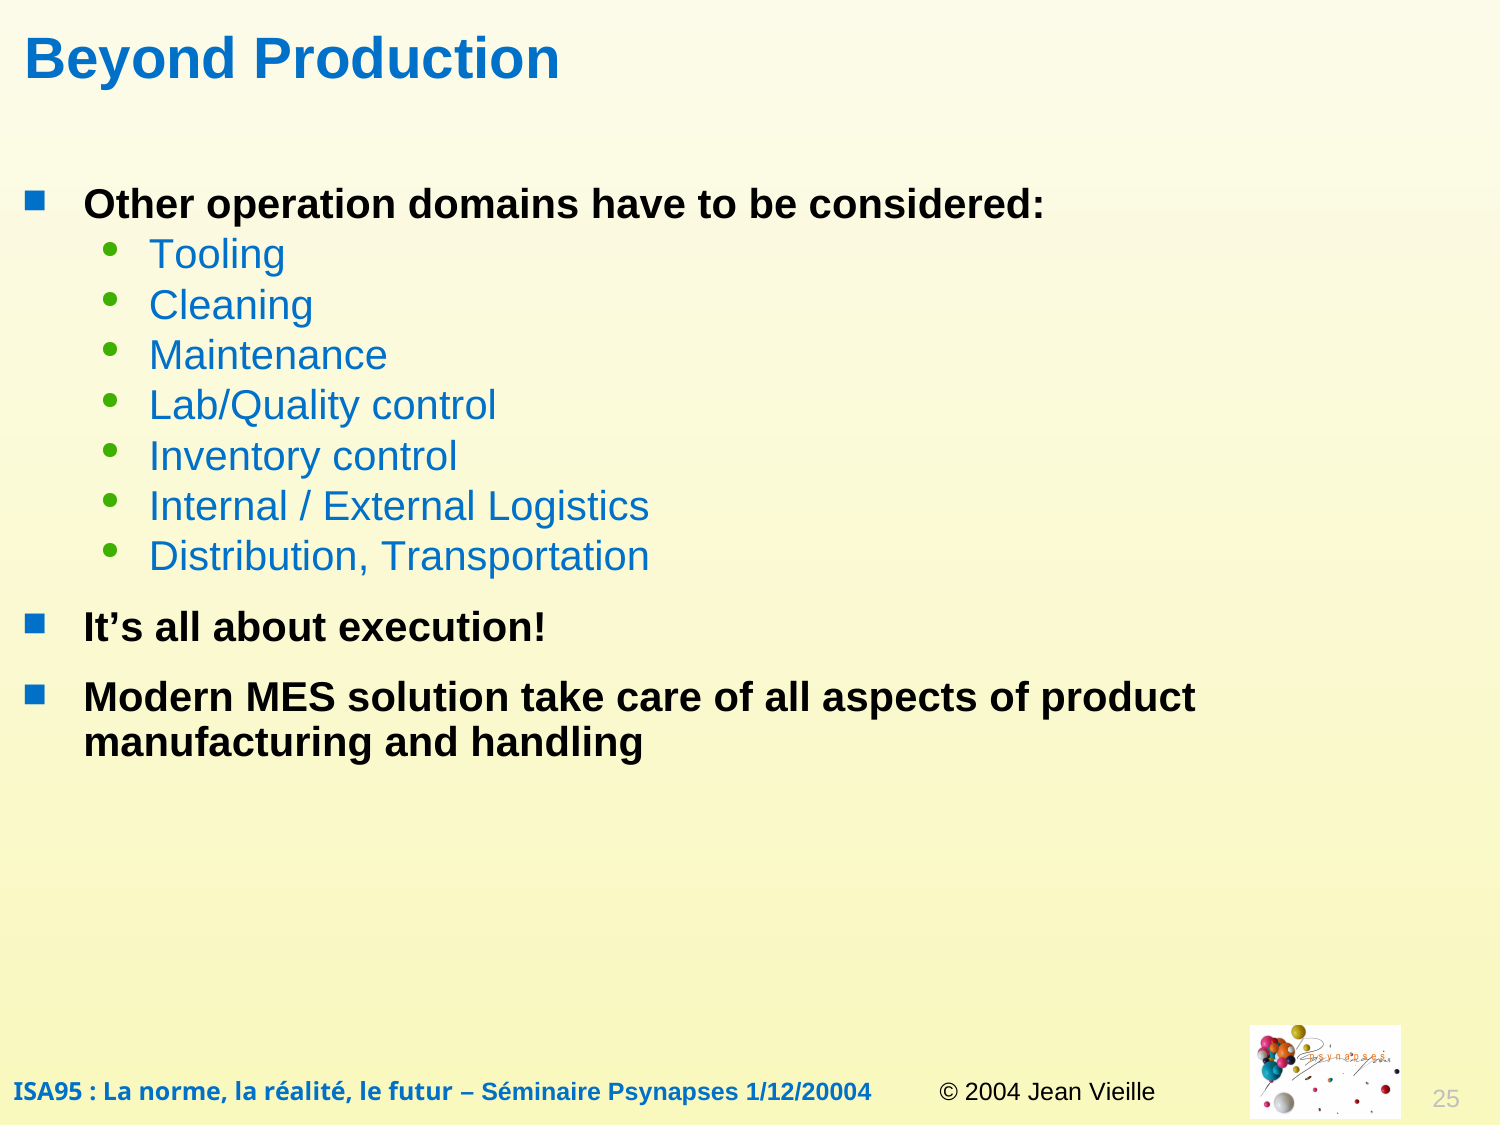

# Beyond Production
Other operation domains have to be considered:
Tooling
Cleaning
Maintenance
Lab/Quality control
Inventory control
Internal / External Logistics
Distribution, Transportation
It’s all about execution!
Modern MES solution take care of all aspects of product manufacturing and handling